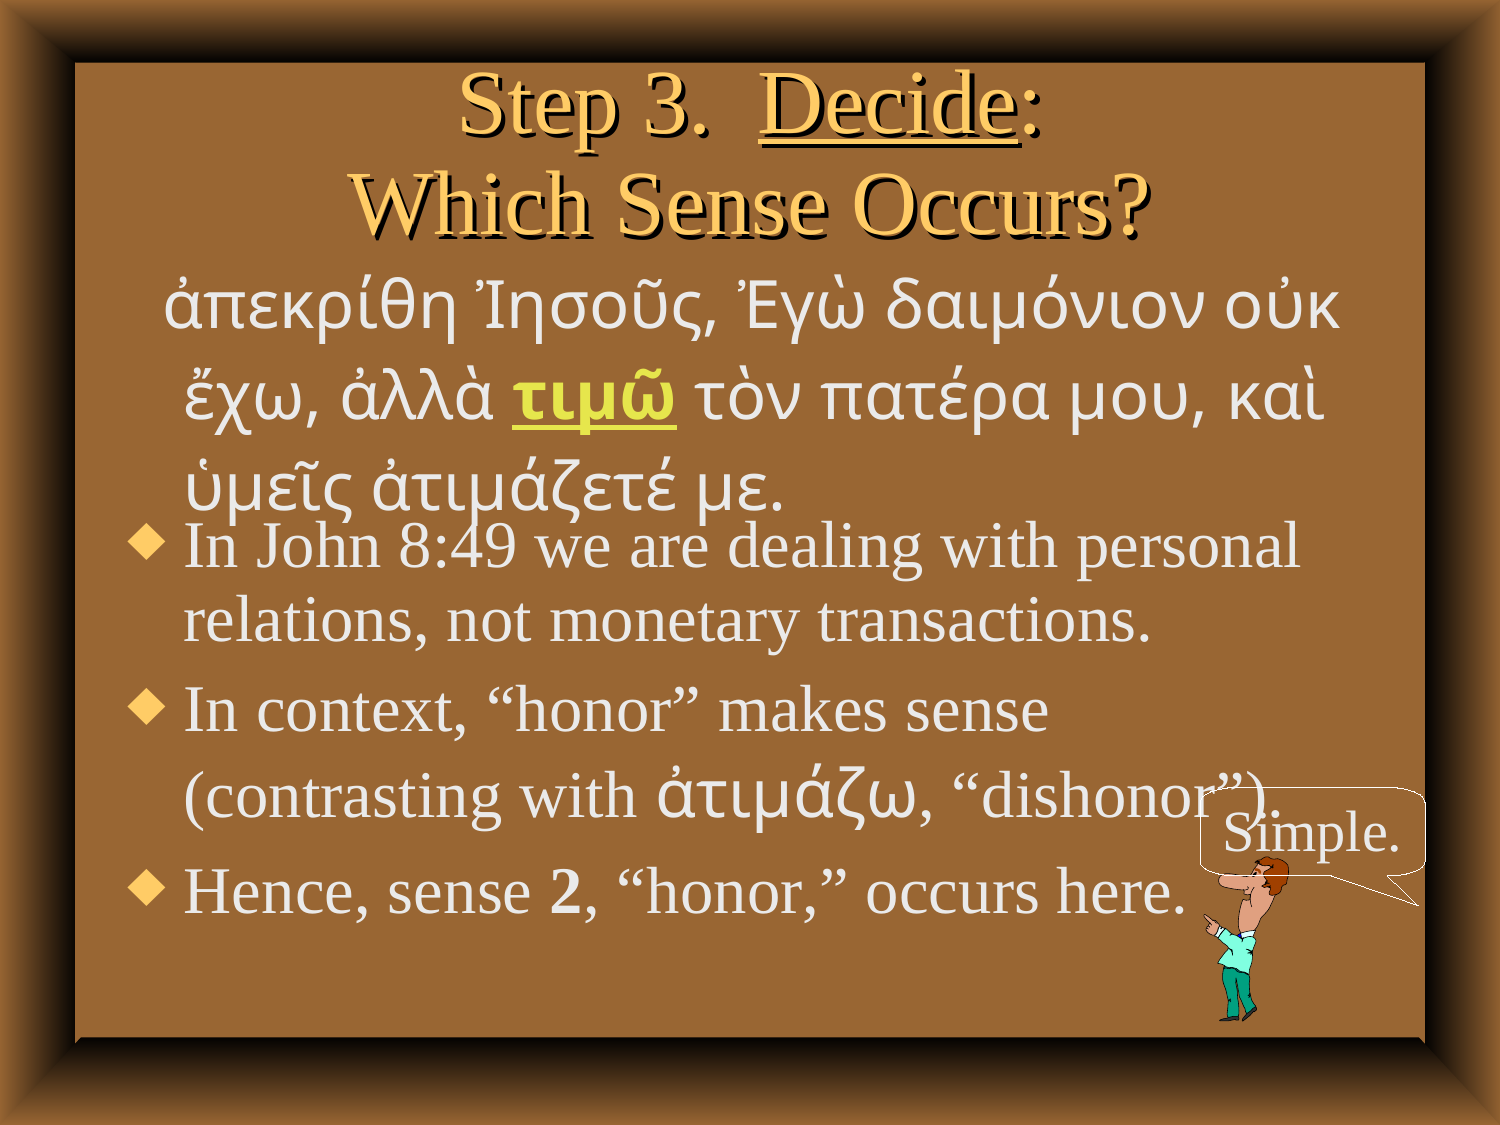

# Step 3. Decide: Which Sense Occurs?
 ἀπεκρίθη Ἰησοῦς, Ἐγὼ δαιμόνιον οὐκ ἔχω, ἀλλὰ τιμῶ τὸν πατέρα μου, καὶ ὑμεῖς ἀτιμάζετέ με.
In John 8:49 we are dealing with personal relations, not monetary transactions.
In context, “honor” makes sense (contrasting with ἀτιμάζω, “dishonor”).
Hence, sense 2, “honor,” occurs here.
Simple.